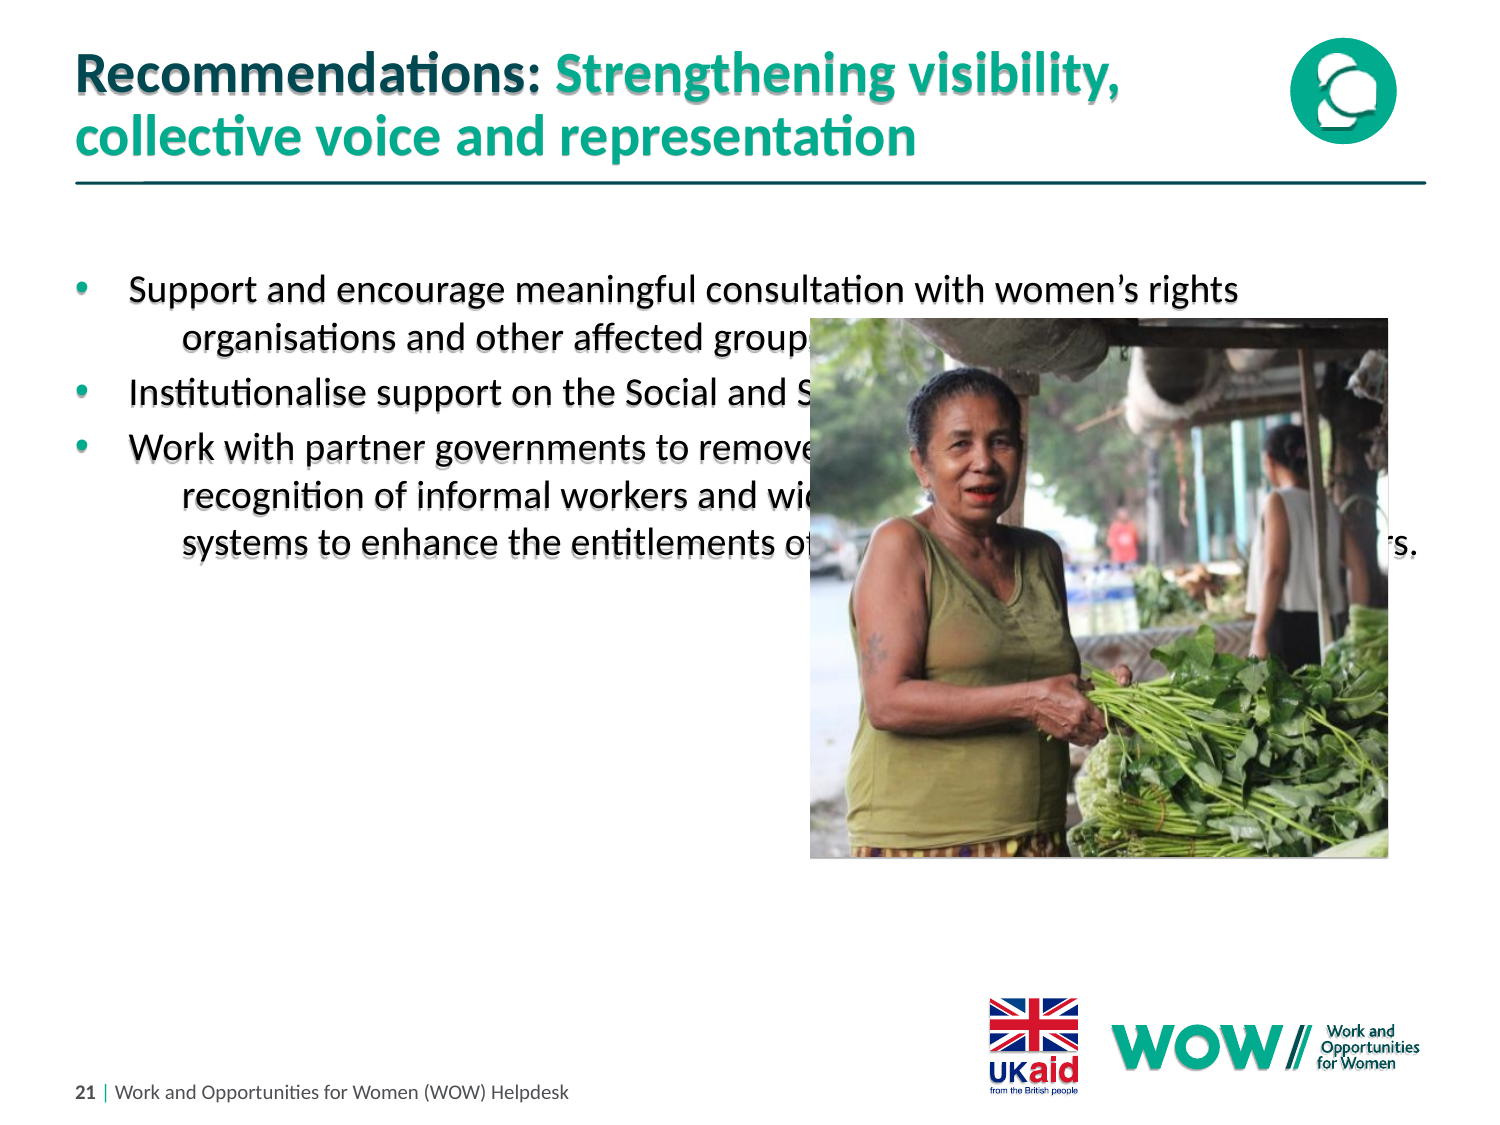

# Recommendations: Strengthening visibility, collective voice and representation
Support and encourage meaningful consultation with women’s rights organisations and other affected groups.
Institutionalise support on the Social and Solidarity Economy (SSE).
Work with partner governments to remove discriminatory laws, promote legal recognition of informal workers and widen coverage of social protection systems to enhance the entitlements of informal workers and entrepreneurs.
 | Work and Opportunities for Women (WOW) Helpdesk